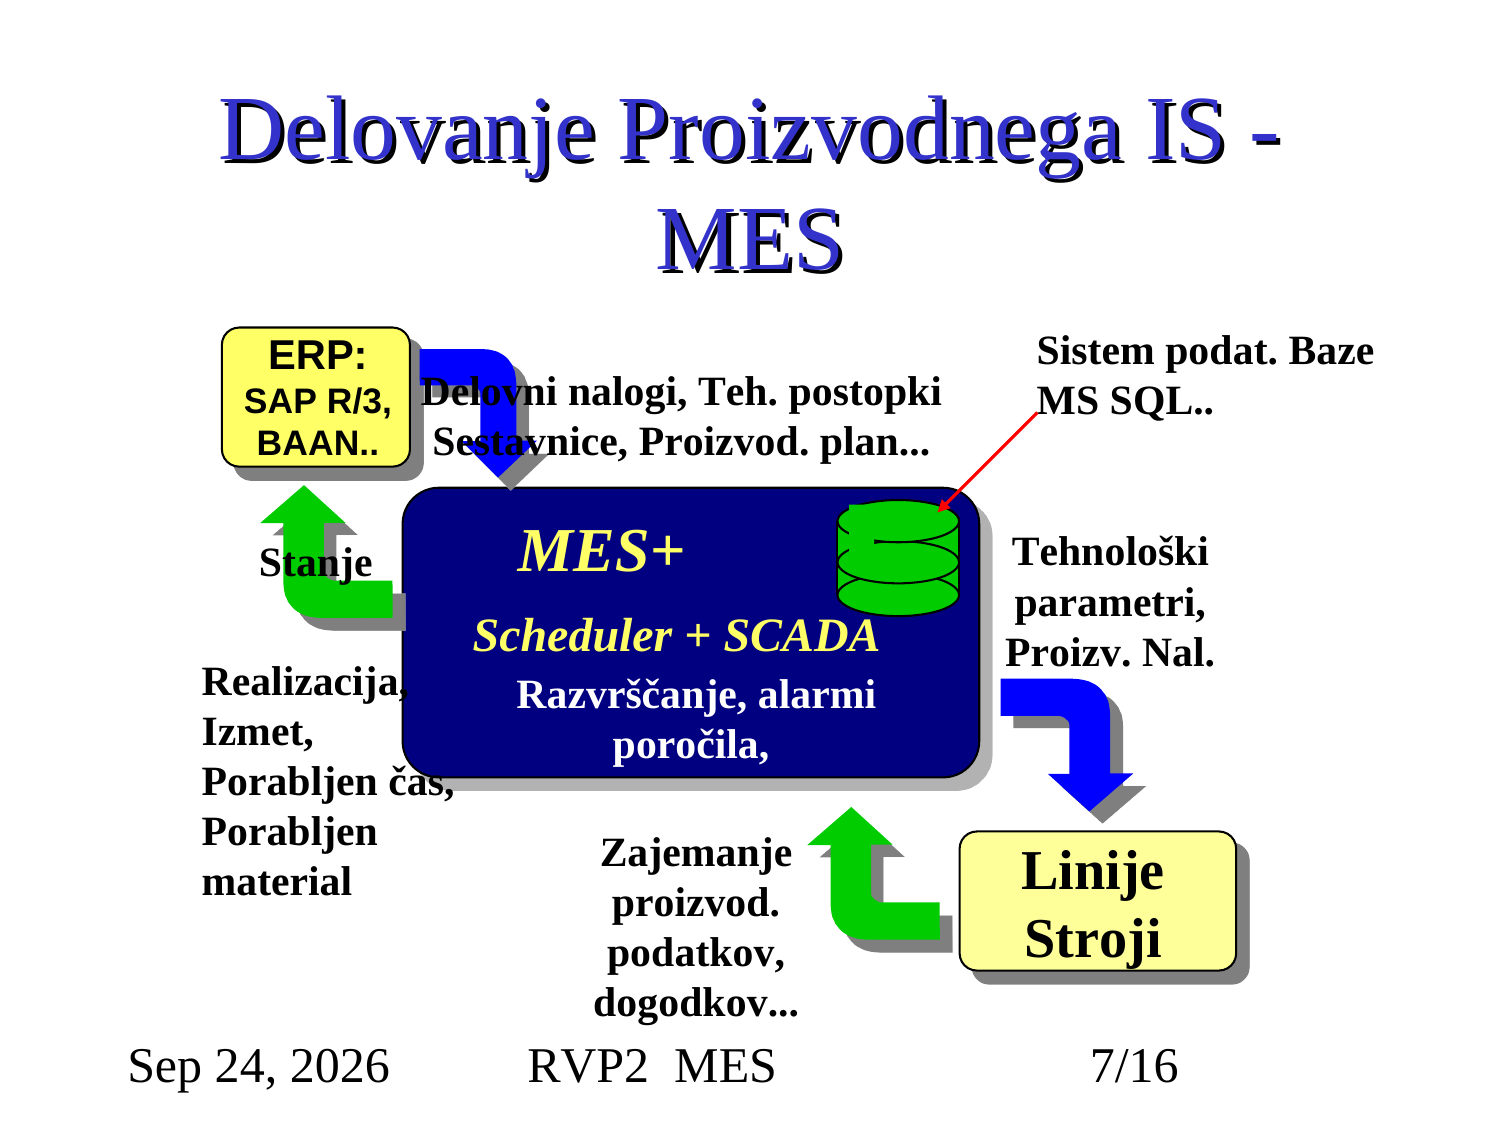

# Delovanje Proizvodnega IS - MES
Sistem podat. Baze
MS SQL..
ERP:
SAP R/3,
BAAN..
Delovni nalogi, Teh. postopki
Sestavnice, Proizvod. plan...
Stanje
Realizacija,
Izmet,
Porabljen čas,
Porabljen
material
MES+
Tehnološki
parametri,
Proizv. Nal.
Scheduler + SCADA
Razvrščanje, alarmi
poročila,
Zajemanje
proizvod.
podatkov,
dogodkov...
Linije
Stroji
April 2002
RVP2 MES
7